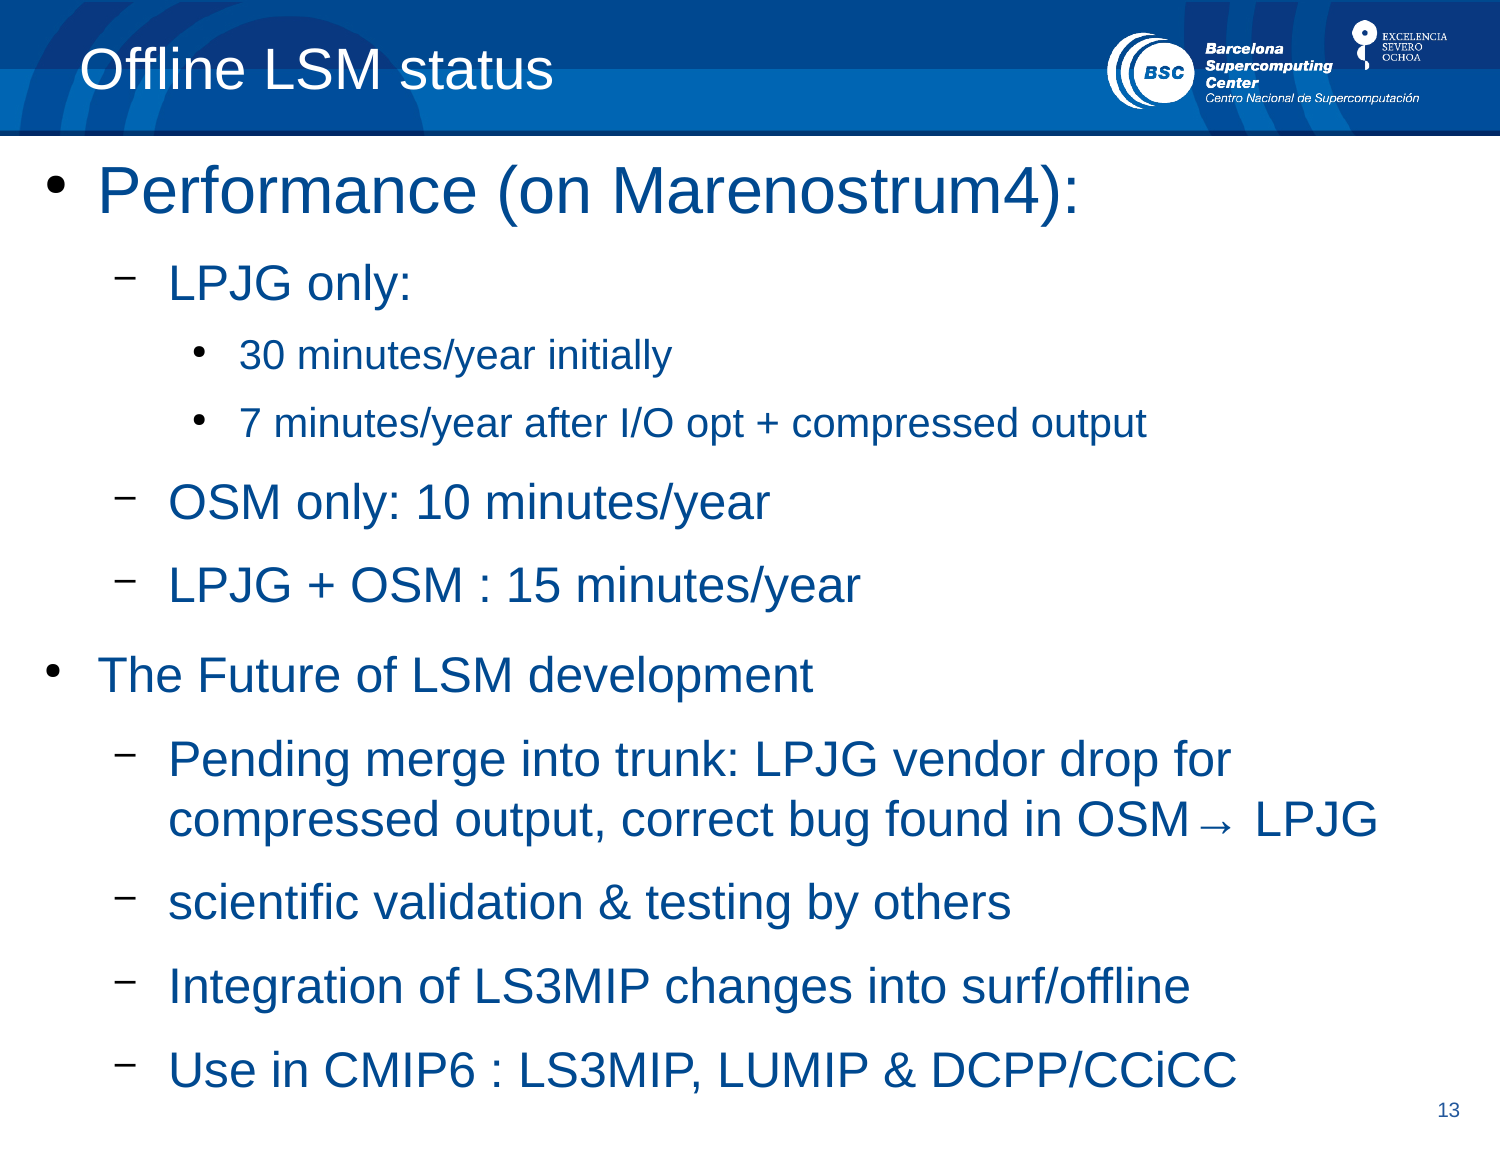

# Offline LSM status
Performance (on Marenostrum4):
LPJG only:
30 minutes/year initially
7 minutes/year after I/O opt + compressed output
OSM only: 10 minutes/year
LPJG + OSM : 15 minutes/year
The Future of LSM development
Pending merge into trunk: LPJG vendor drop for compressed output, correct bug found in OSM→ LPJG
scientific validation & testing by others
Integration of LS3MIP changes into surf/offline
Use in CMIP6 : LS3MIP, LUMIP & DCPP/CCiCC